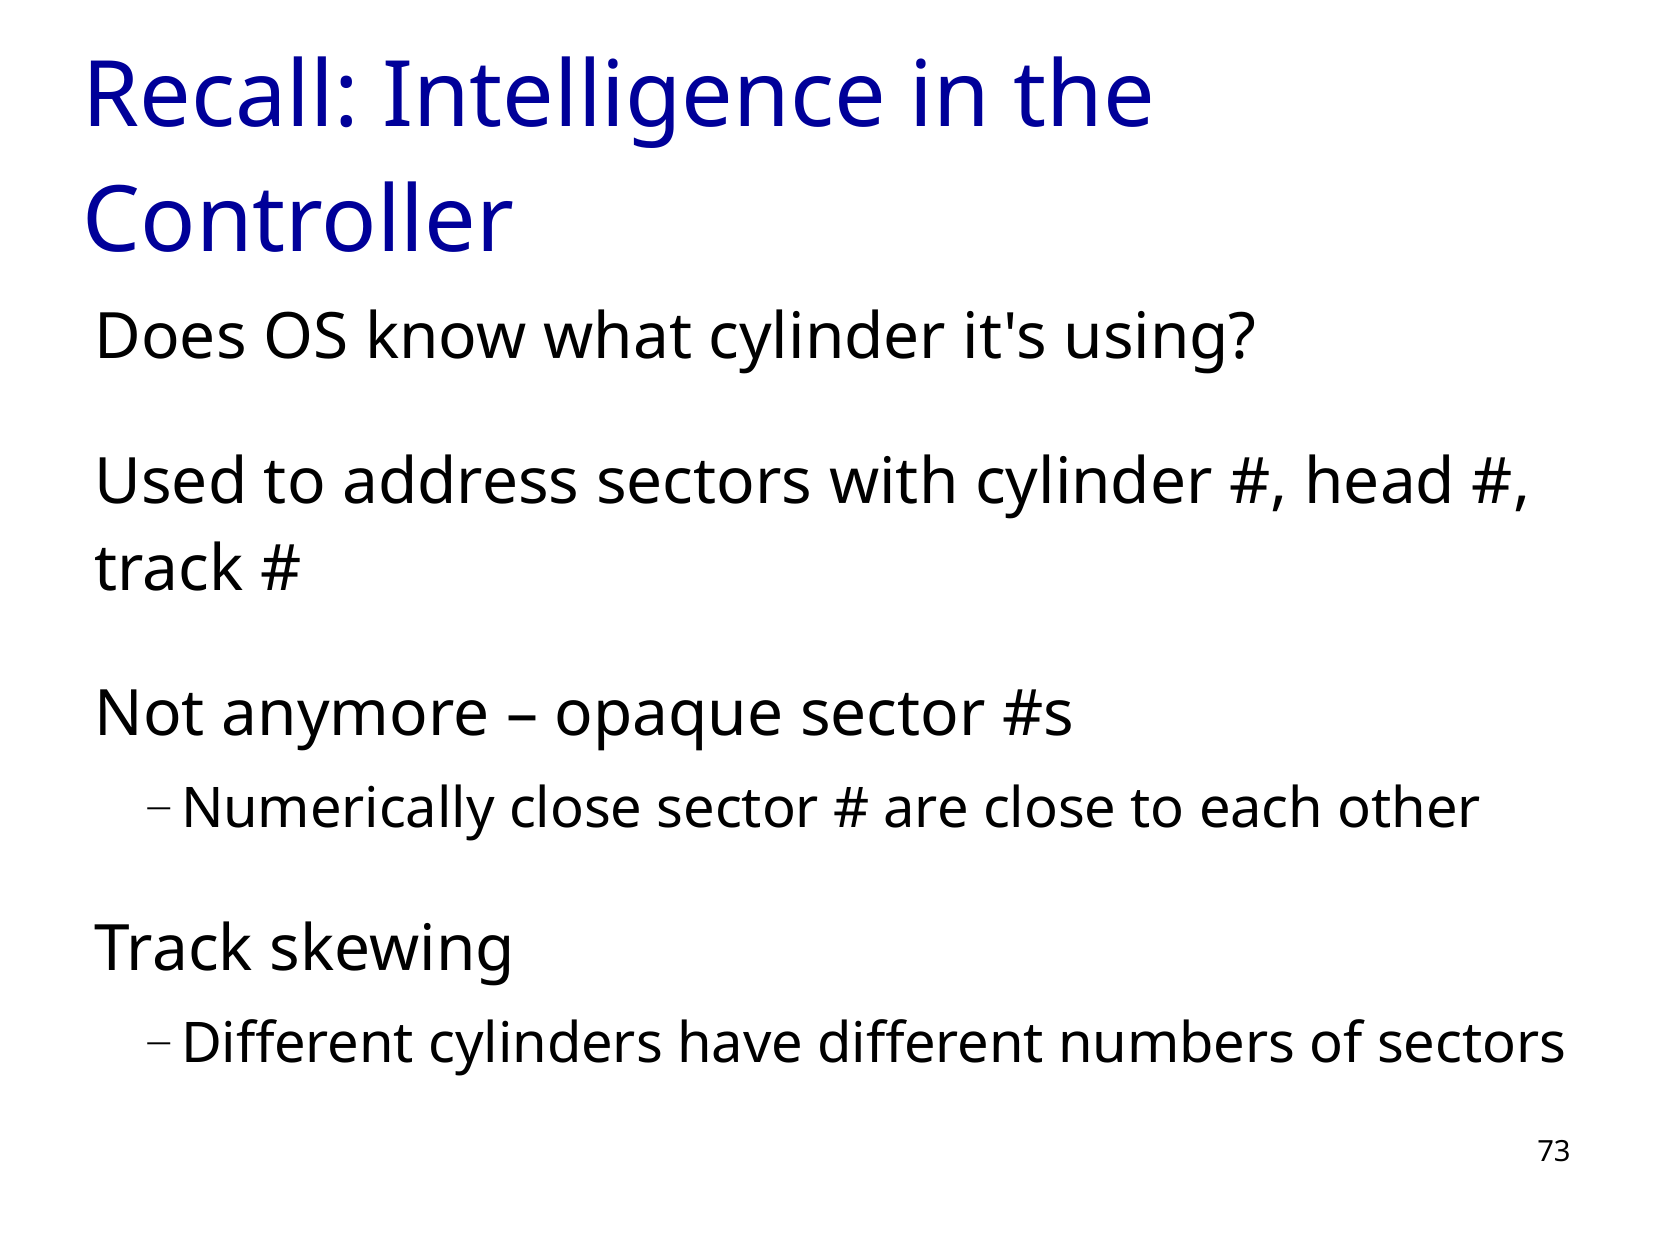

# Recall: Intelligence in the Controller
Does OS know what cylinder it's using?
Used to address sectors with cylinder #, head #, track #
Not anymore – opaque sector #s
Numerically close sector # are close to each other
Track skewing
Different cylinders have different numbers of sectors
73